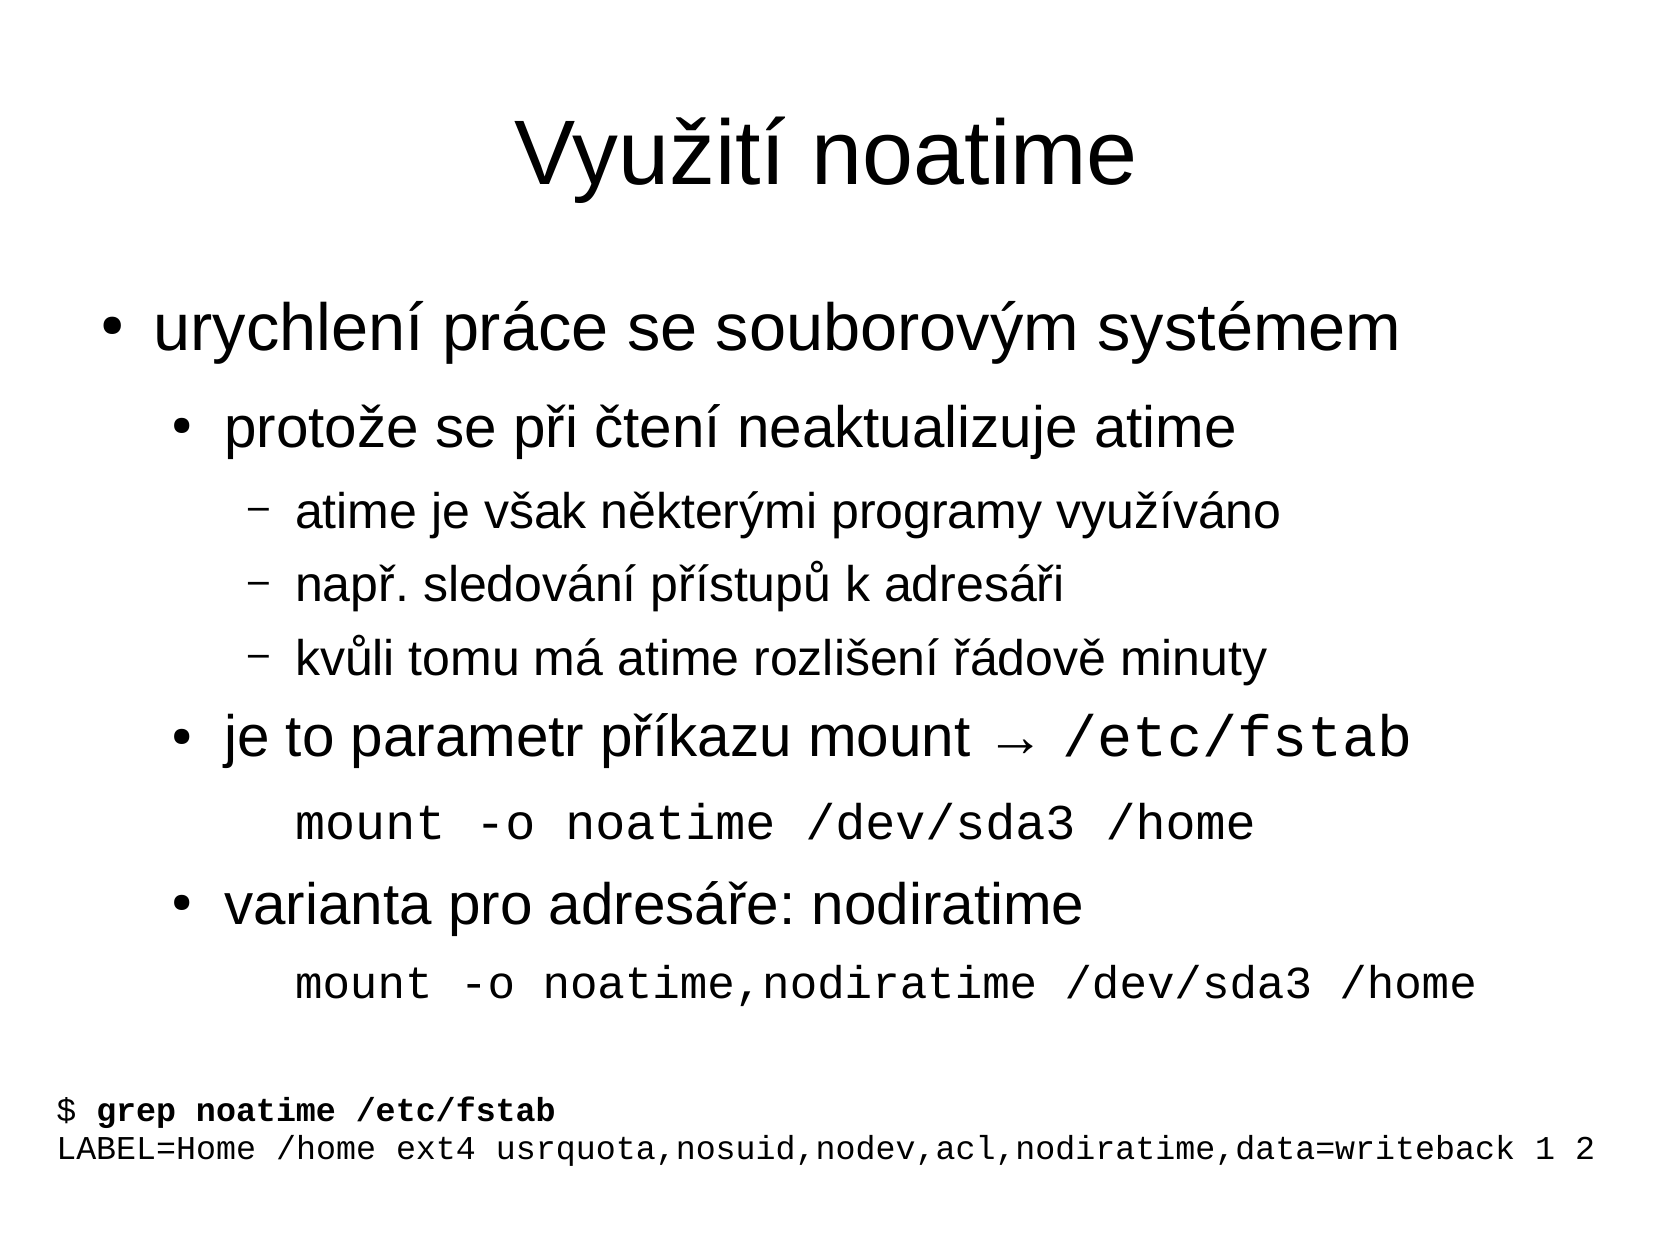

# Využití noatime
urychlení práce se souborovým systémem
protože se při čtení neaktualizuje atime
atime je však některými programy využíváno
např. sledování přístupů k adresáři
kvůli tomu má atime rozlišení řádově minuty
je to parametr příkazu mount → /etc/fstab
mount -o noatime /dev/sda3 /home
varianta pro adresáře: nodiratime
mount -o noatime,nodiratime /dev/sda3 /home
$ grep noatime /etc/fstab
LABEL=Home /home ext4 usrquota,nosuid,nodev,acl,nodiratime,data=writeback 1 2